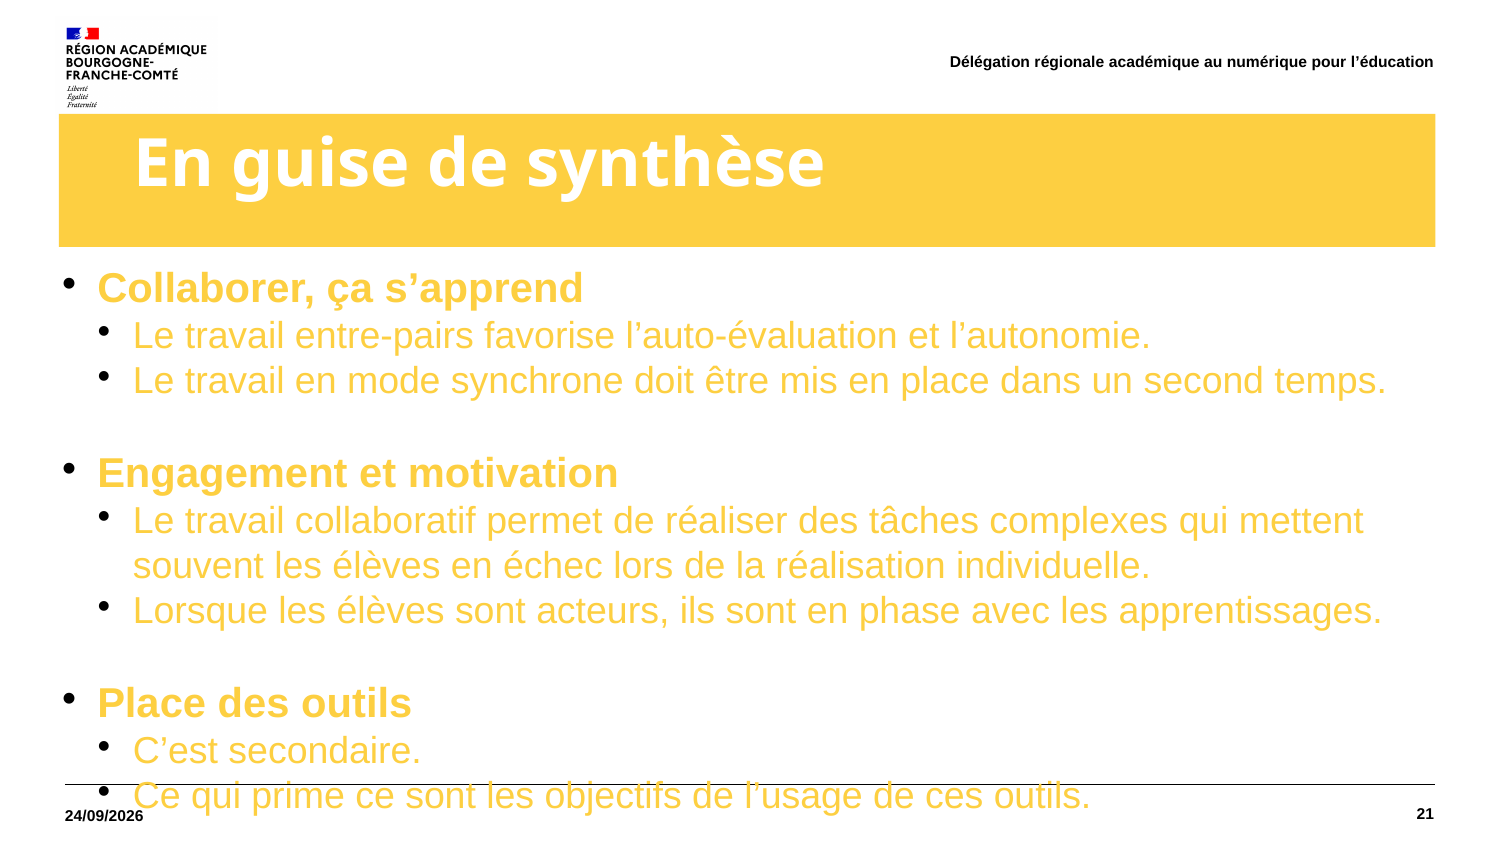

Délégation régionale académique au numérique pour l’éducation
En guise de synthèse
Collaborer, ça s’apprend
Le travail entre-pairs favorise l’auto-évaluation et l’autonomie.
Le travail en mode synchrone doit être mis en place dans un second temps.
Engagement et motivation
Le travail collaboratif permet de réaliser des tâches complexes qui mettent souvent les élèves en échec lors de la réalisation individuelle.
Lorsque les élèves sont acteurs, ils sont en phase avec les apprentissages.
Place des outils
C’est secondaire.
Ce qui prime ce sont les objectifs de l’usage de ces outils.